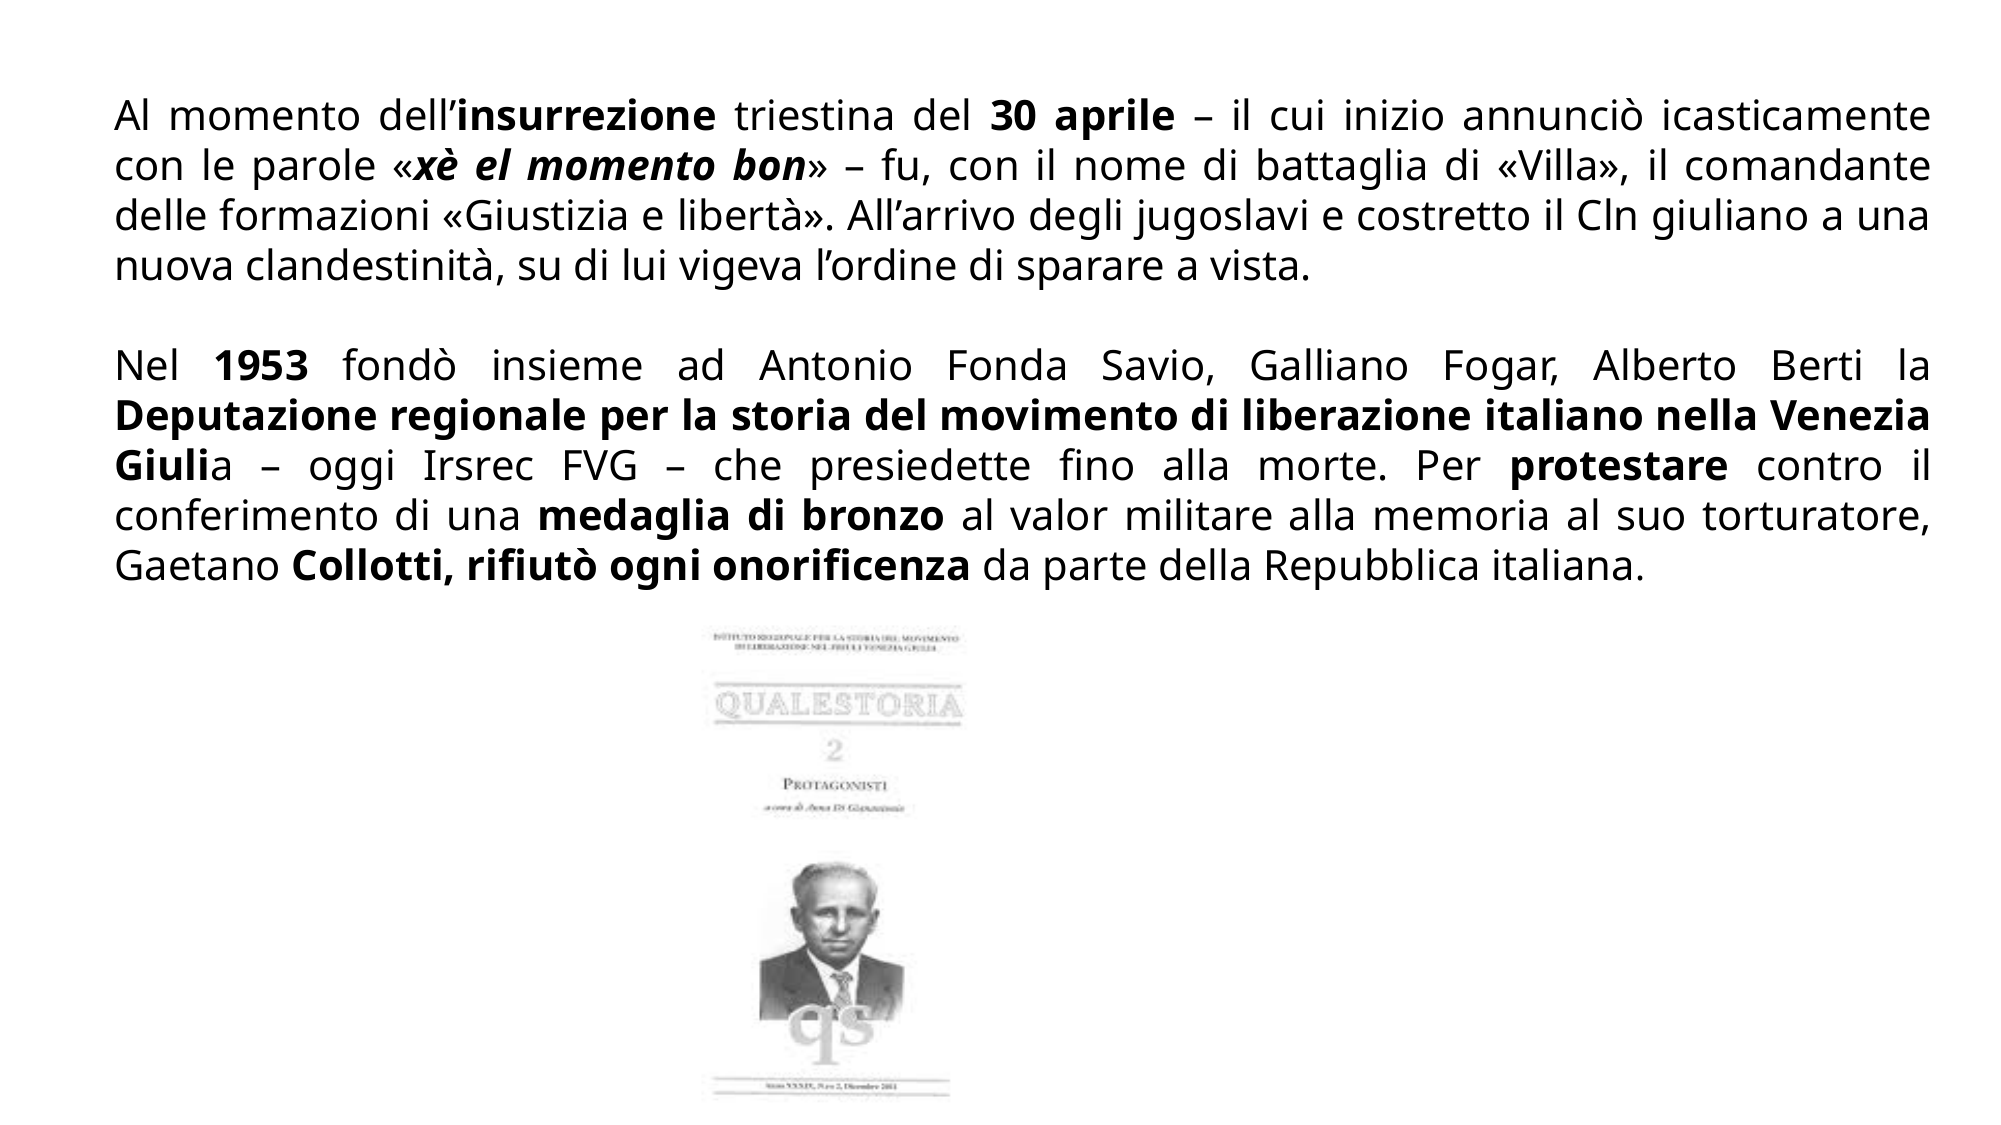

Al momento dell’insurrezione triestina del 30 aprile – il cui inizio annunciò icasticamente con le parole «xè el momento bon» – fu, con il nome di battaglia di «Villa», il comandante delle formazioni «Giustizia e libertà». All’arrivo degli jugoslavi e costretto il Cln giuliano a una nuova clandestinità, su di lui vigeva l’ordine di sparare a vista.
Nel 1953 fondò insieme ad Antonio Fonda Savio, Galliano Fogar, Alberto Berti la Deputazione regionale per la storia del movimento di liberazione italiano nella Venezia Giulia – oggi Irsrec FVG – che presiedette fino alla morte. Per protestare contro il conferimento di una medaglia di bronzo al valor militare alla memoria al suo torturatore, Gaetano Collotti, rifiutò ogni onorificenza da parte della Repubblica italiana.